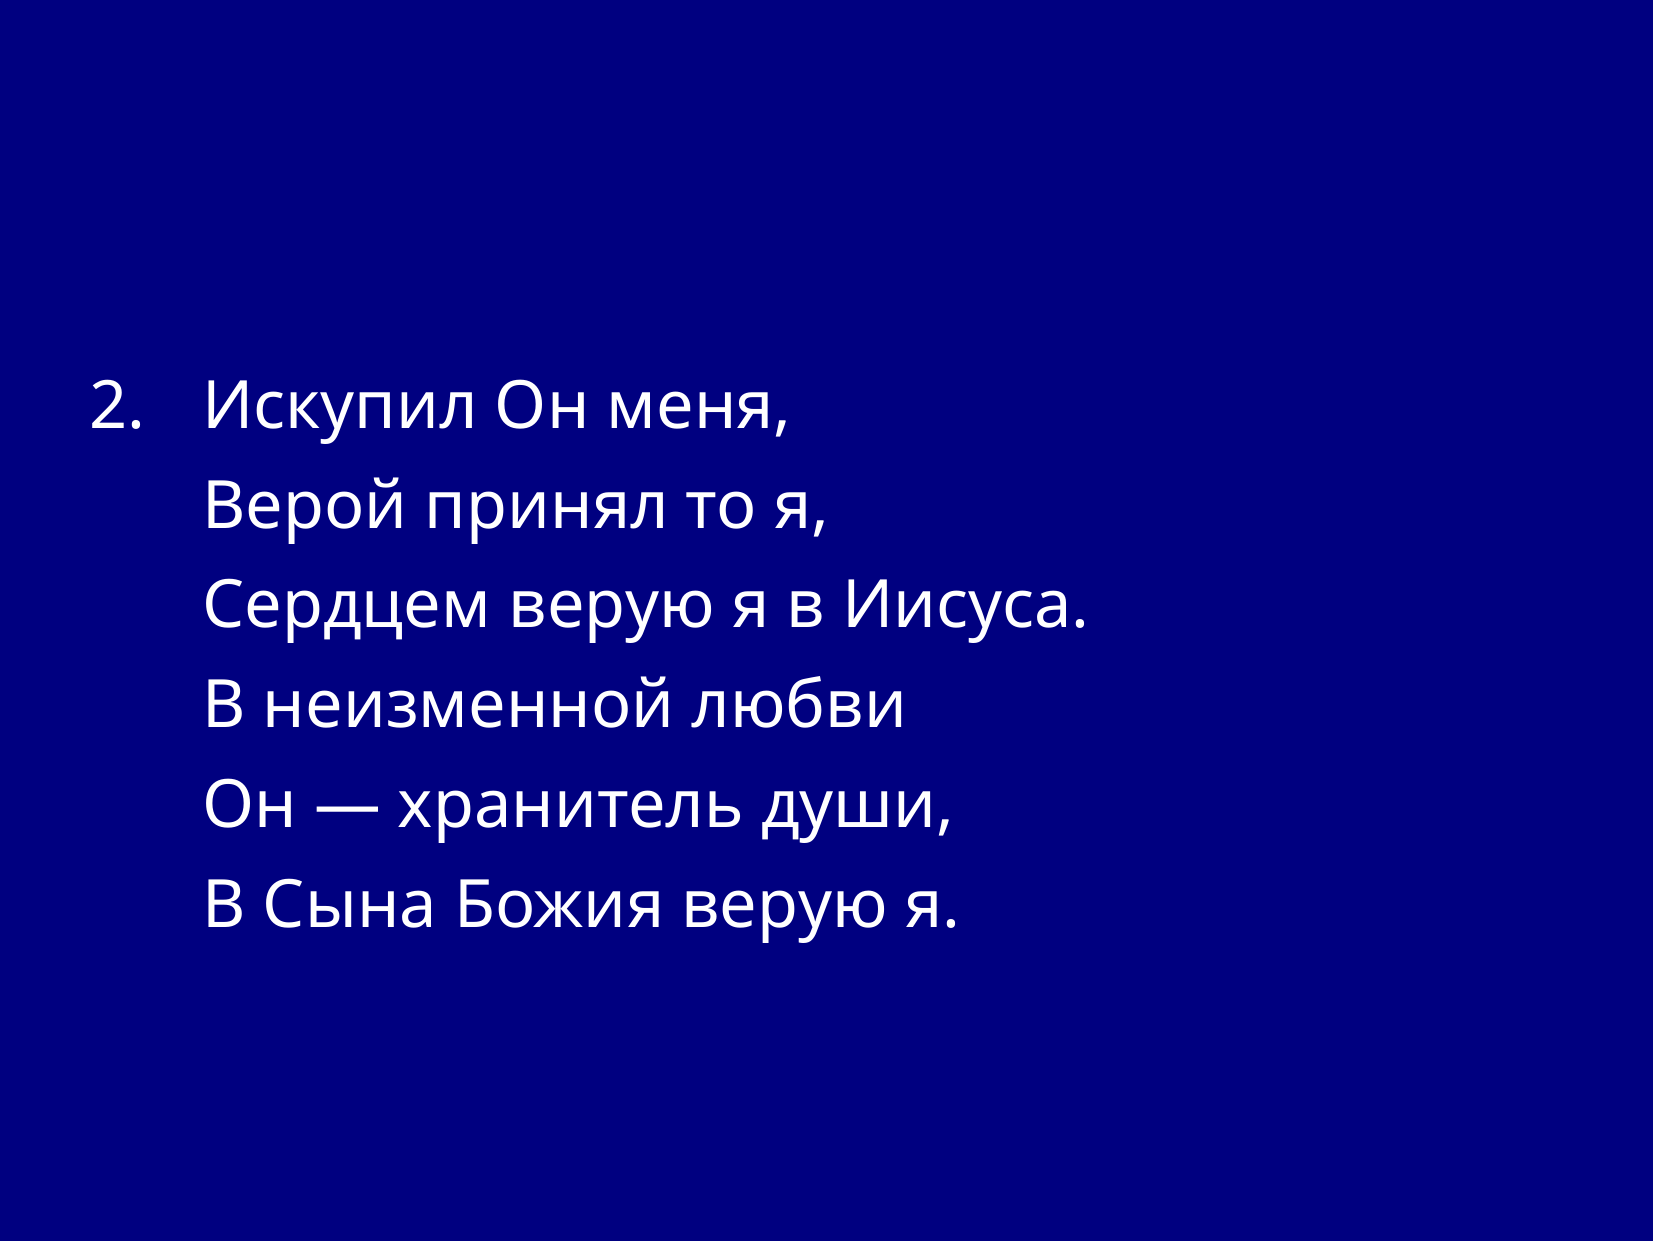

2.	Искупил Он меня,
	Верой принял то я,
	Сердцем верую я в Иисуса.
	В неизменной любви
	Он — хранитель души,
	В Сына Божия верую я.